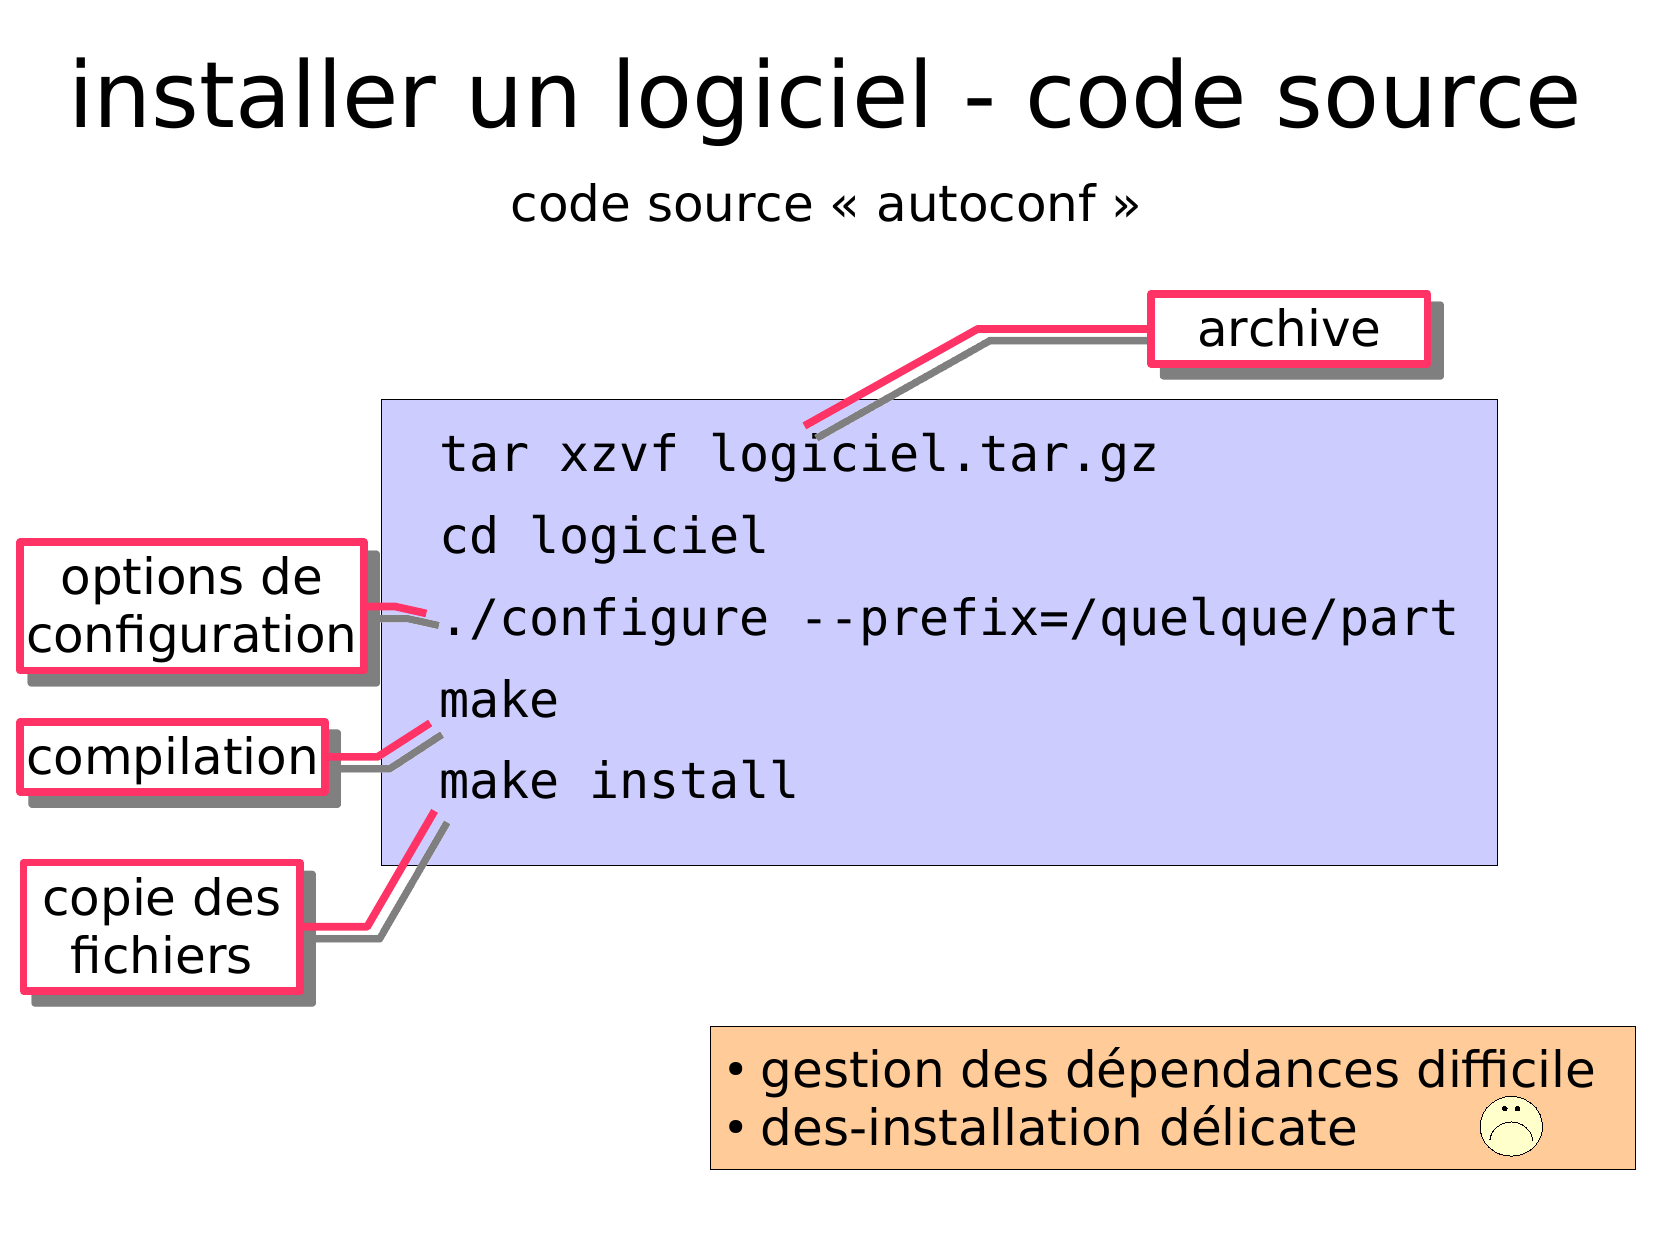

# installer un logiciel - code source
code source « autoconf »
 tar xzvf logiciel.tar.gz
 cd logiciel
 ./configure --prefix=/quelque/part
 make
 make install
 gestion des dépendances difficile
 des-installation délicate